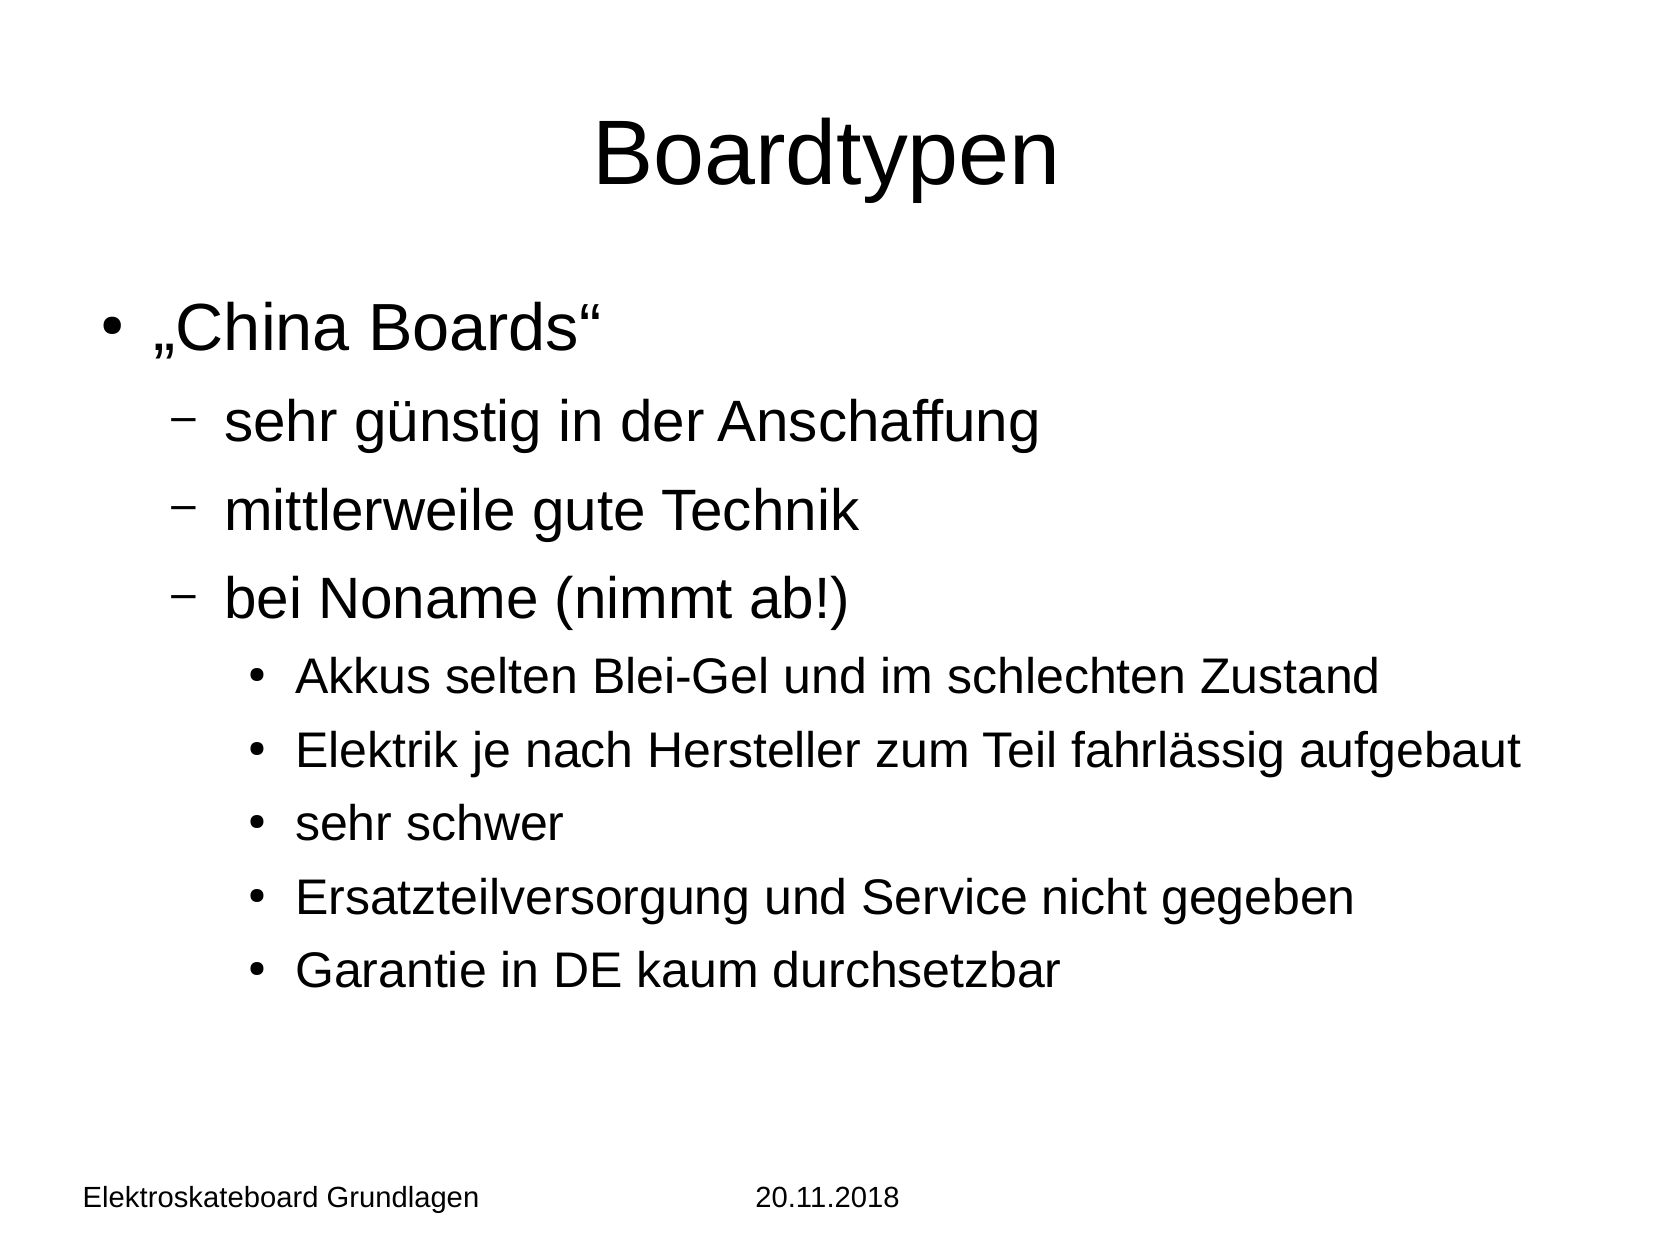

# Boardtypen
„China Boards“
sehr günstig in der Anschaffung
mittlerweile gute Technik
bei Noname (nimmt ab!)
Akkus selten Blei-Gel und im schlechten Zustand
Elektrik je nach Hersteller zum Teil fahrlässig aufgebaut
sehr schwer
Ersatzteilversorgung und Service nicht gegeben
Garantie in DE kaum durchsetzbar